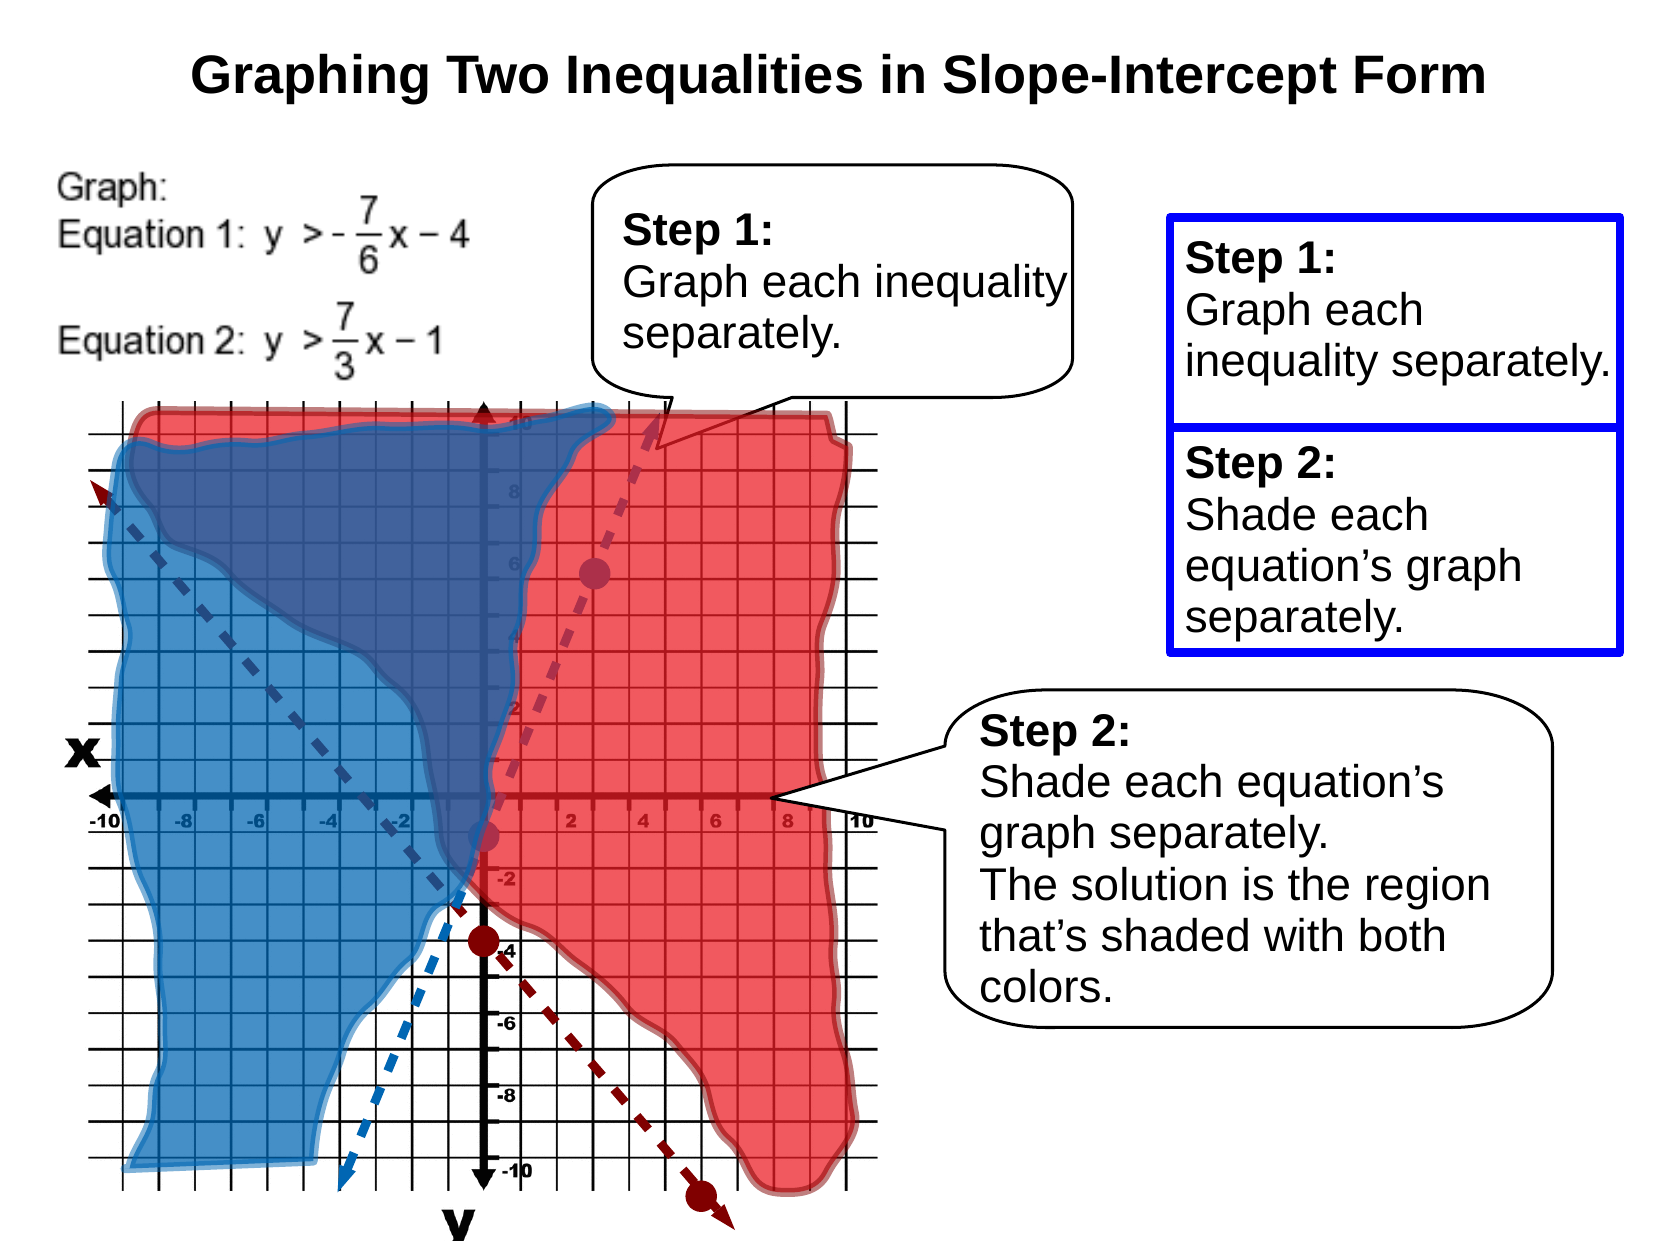

Graphing Two Inequalities in Slope-Intercept Form
Step 1:
Graph each inequality
separately.
Step 1:
Graph each inequality separately.
Step 2:
Shade each equation’s graph separately.
Step 2:
Shade each equation’s
graph separately.
The solution is the region
that’s shaded with both
colors.